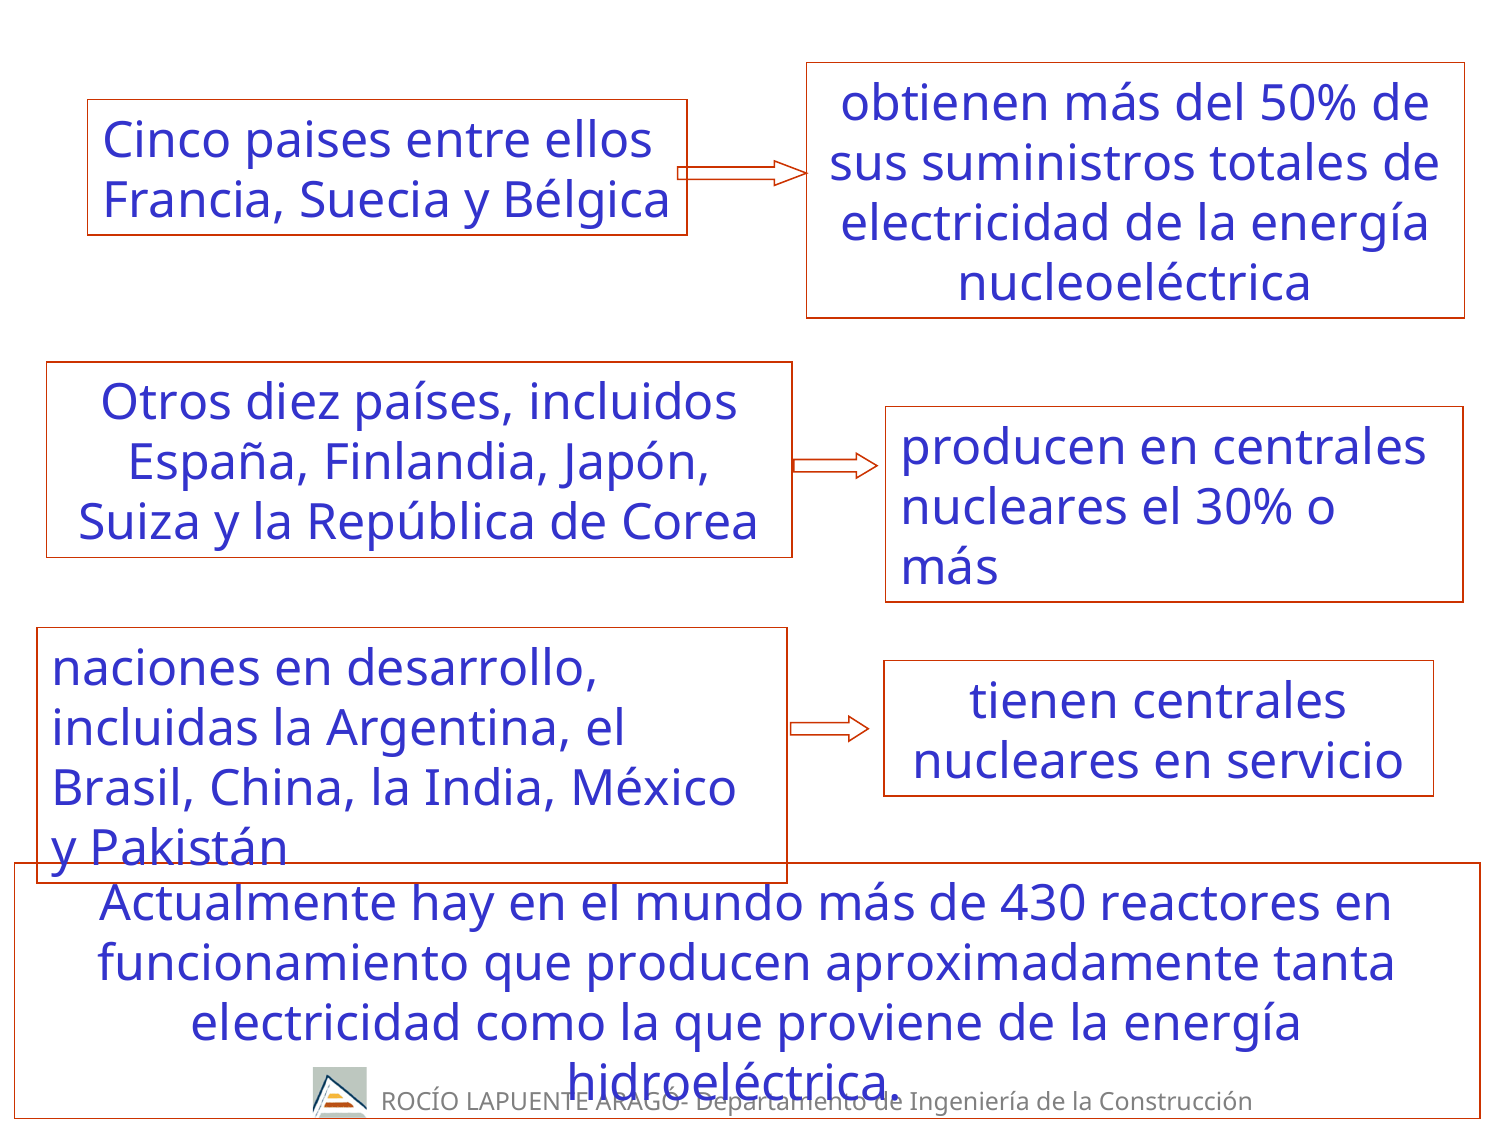

obtienen más del 50% de sus suministros totales de electricidad de la energía nucleoeléctrica
Cinco paises entre ellos
Francia, Suecia y Bélgica
Otros diez países, incluidos España, Finlandia, Japón, Suiza y la República de Corea
producen en centrales nucleares el 30% o más
naciones en desarrollo, incluidas la Argentina, el Brasil, China, la India, México y Pakistán
tienen centrales nucleares en servicio
Actualmente hay en el mundo más de 430 reactores en funcionamiento que producen aproximadamente tanta electricidad como la que proviene de la energía hidroeléctrica.